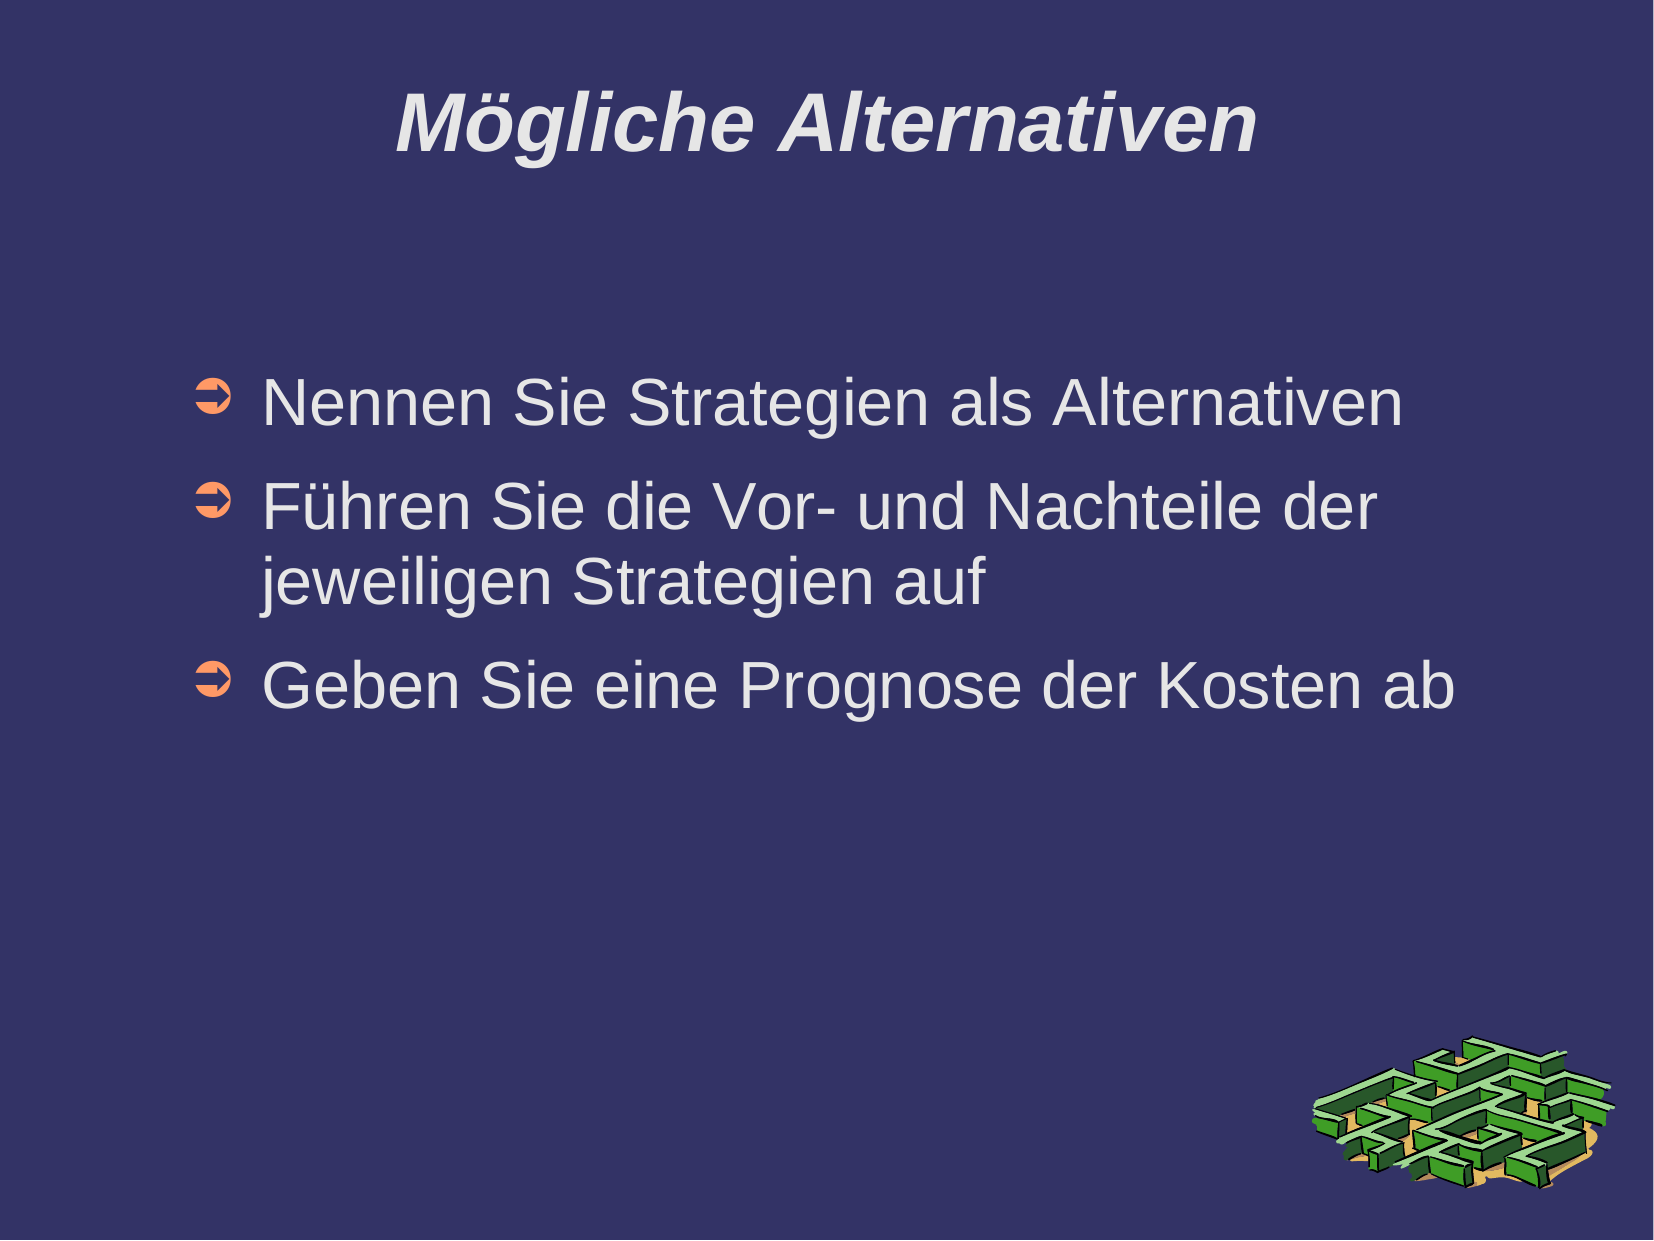

# Mögliche Alternativen
Nennen Sie Strategien als Alternativen
Führen Sie die Vor- und Nachteile der jeweiligen Strategien auf
Geben Sie eine Prognose der Kosten ab